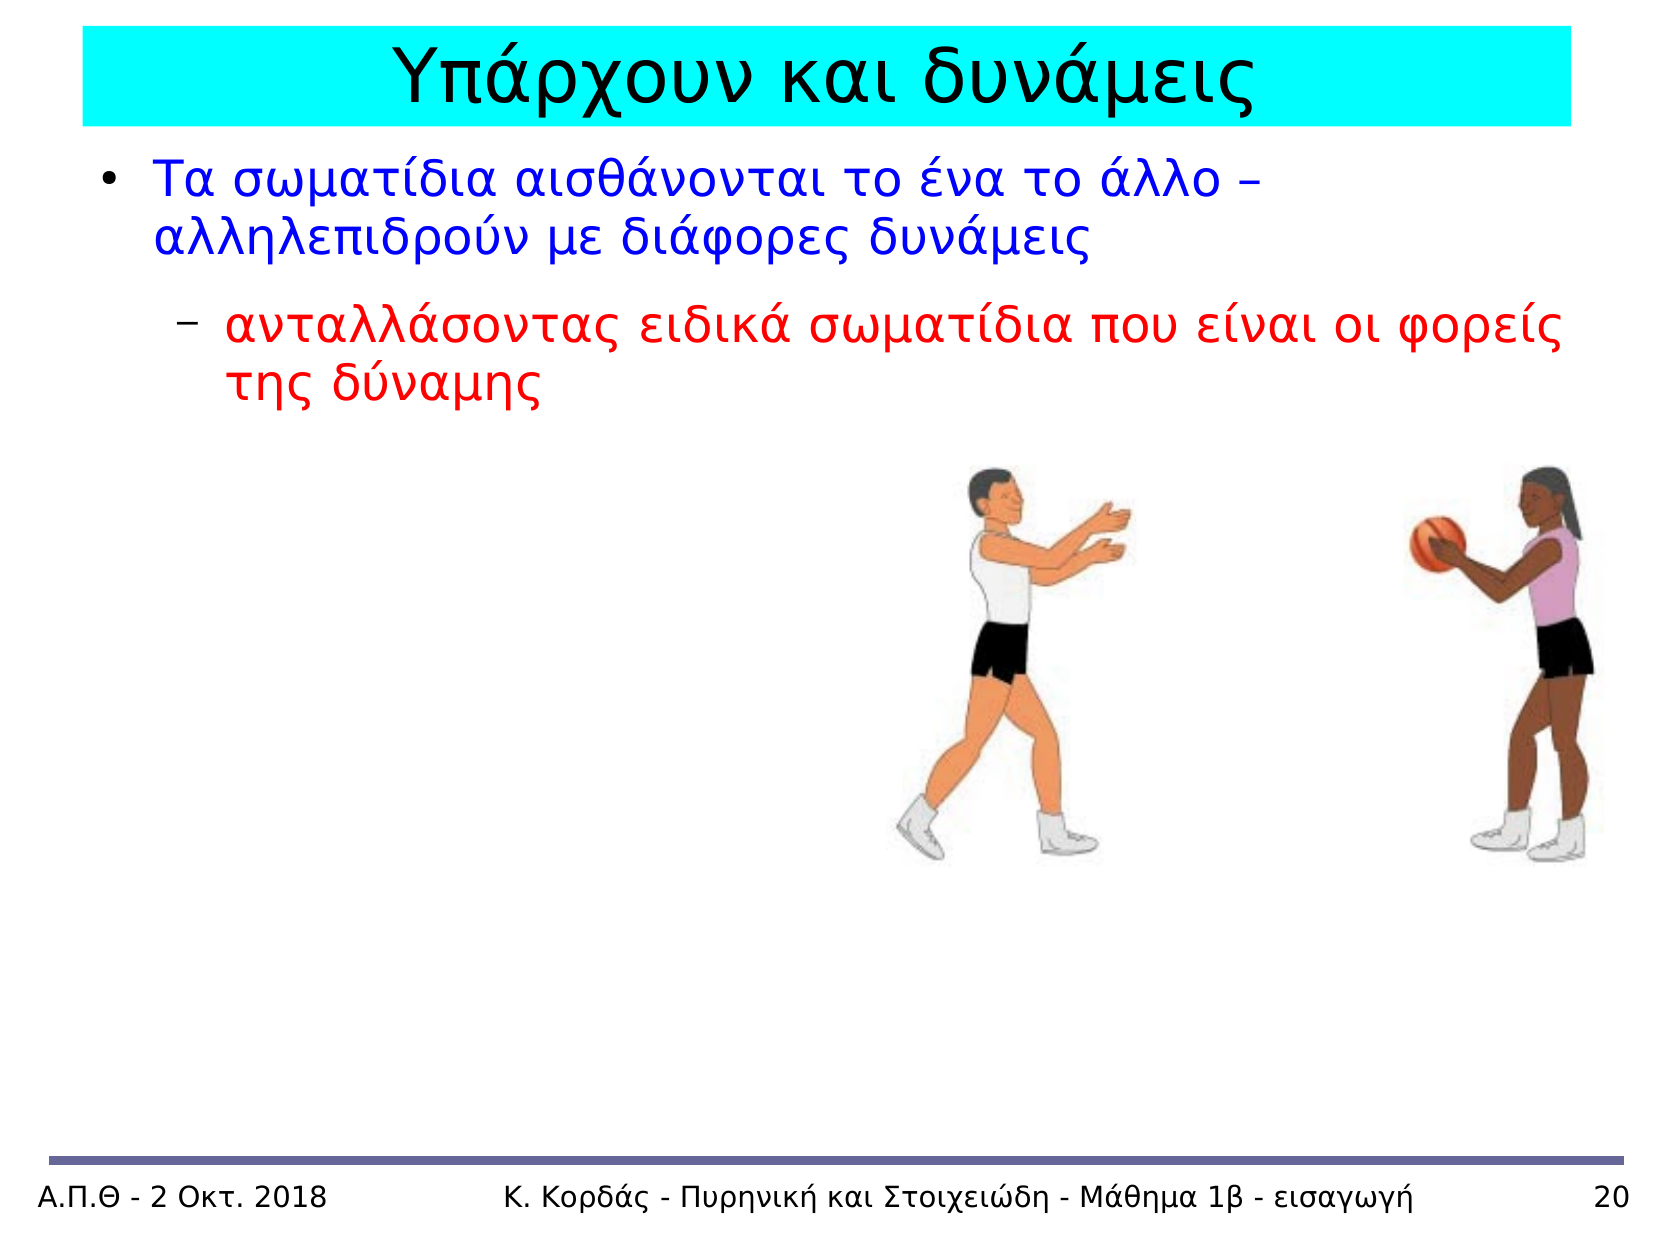

# Υπάρχουν και δυνάμεις
Τα σωματίδια αισθάνονται το ένα το άλλο – αλληλεπιδρούν με διάφορες δυνάμεις
ανταλλάσοντας ειδικά σωματίδια που είναι οι φορείς της δύναμης
Α.Π.Θ - 2 Οκτ. 2018
Κ. Κορδάς - Πυρηνική και Στοιχειώδη - Μάθημα 1β - εισαγωγή
20